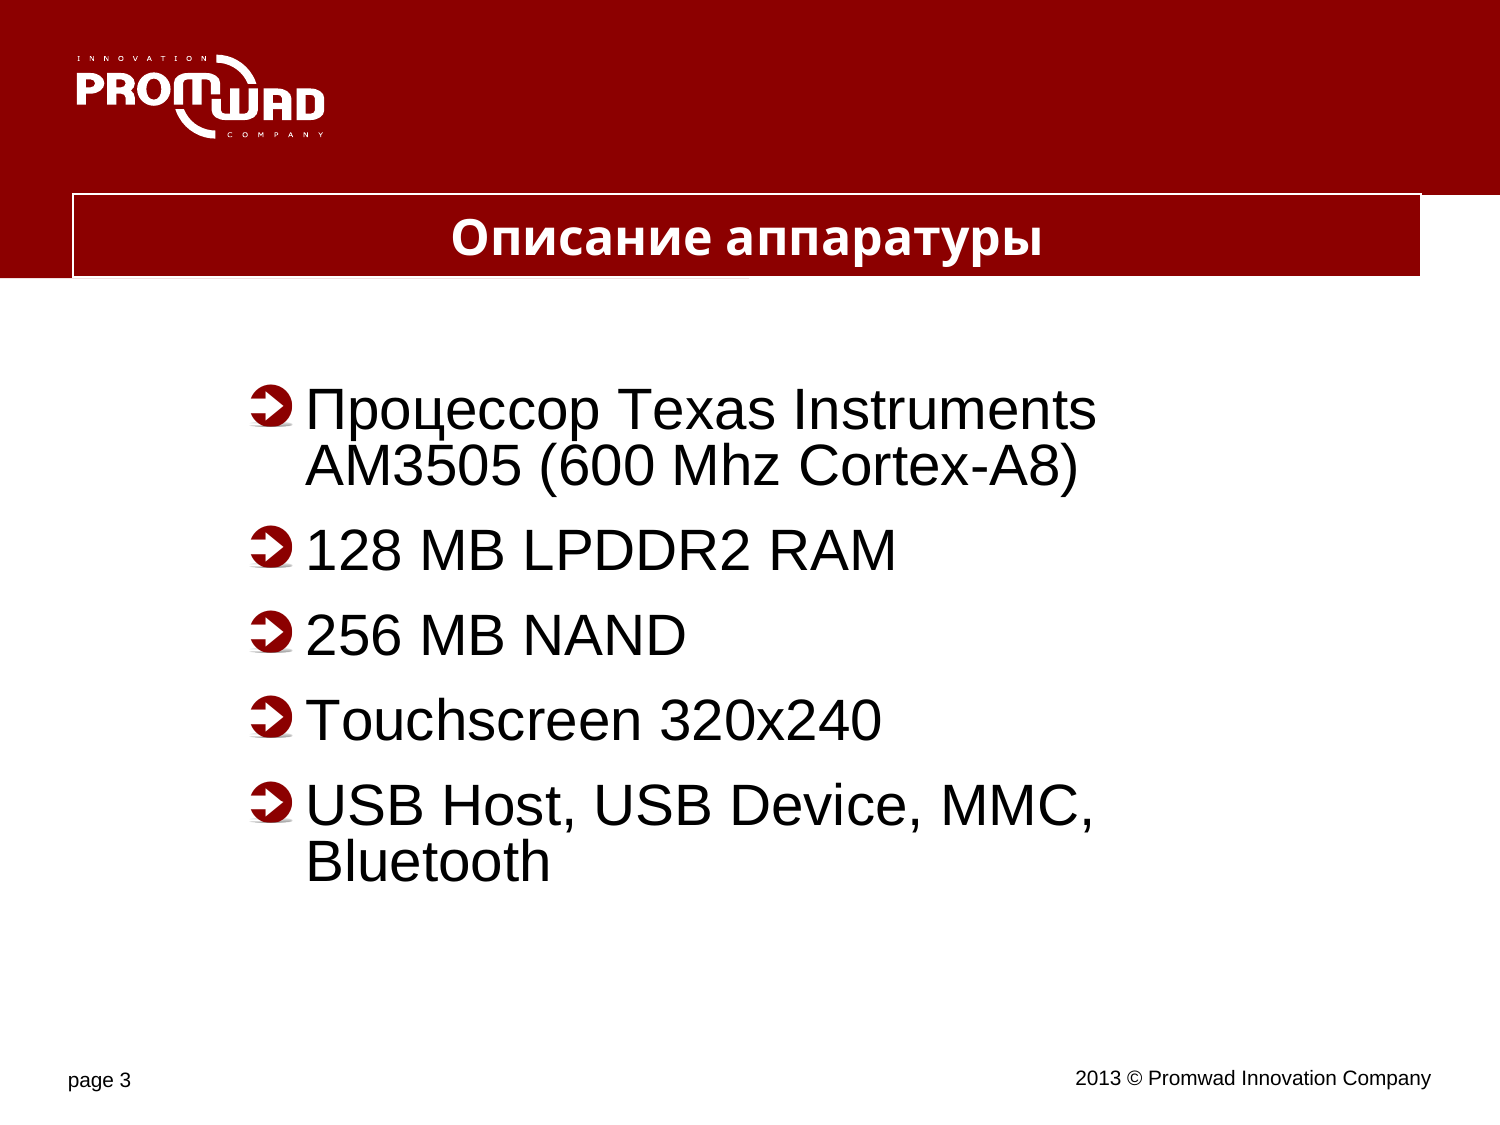

Описание аппаратуры
Процессор Texas Instruments AM3505 (600 Mhz Cortex-A8)
128 MB LPDDR2 RAM
256 MB NAND
Touchscreen 320x240
USB Host, USB Device, MMC, Bluetooth
2013 © Promwad Innovation Company